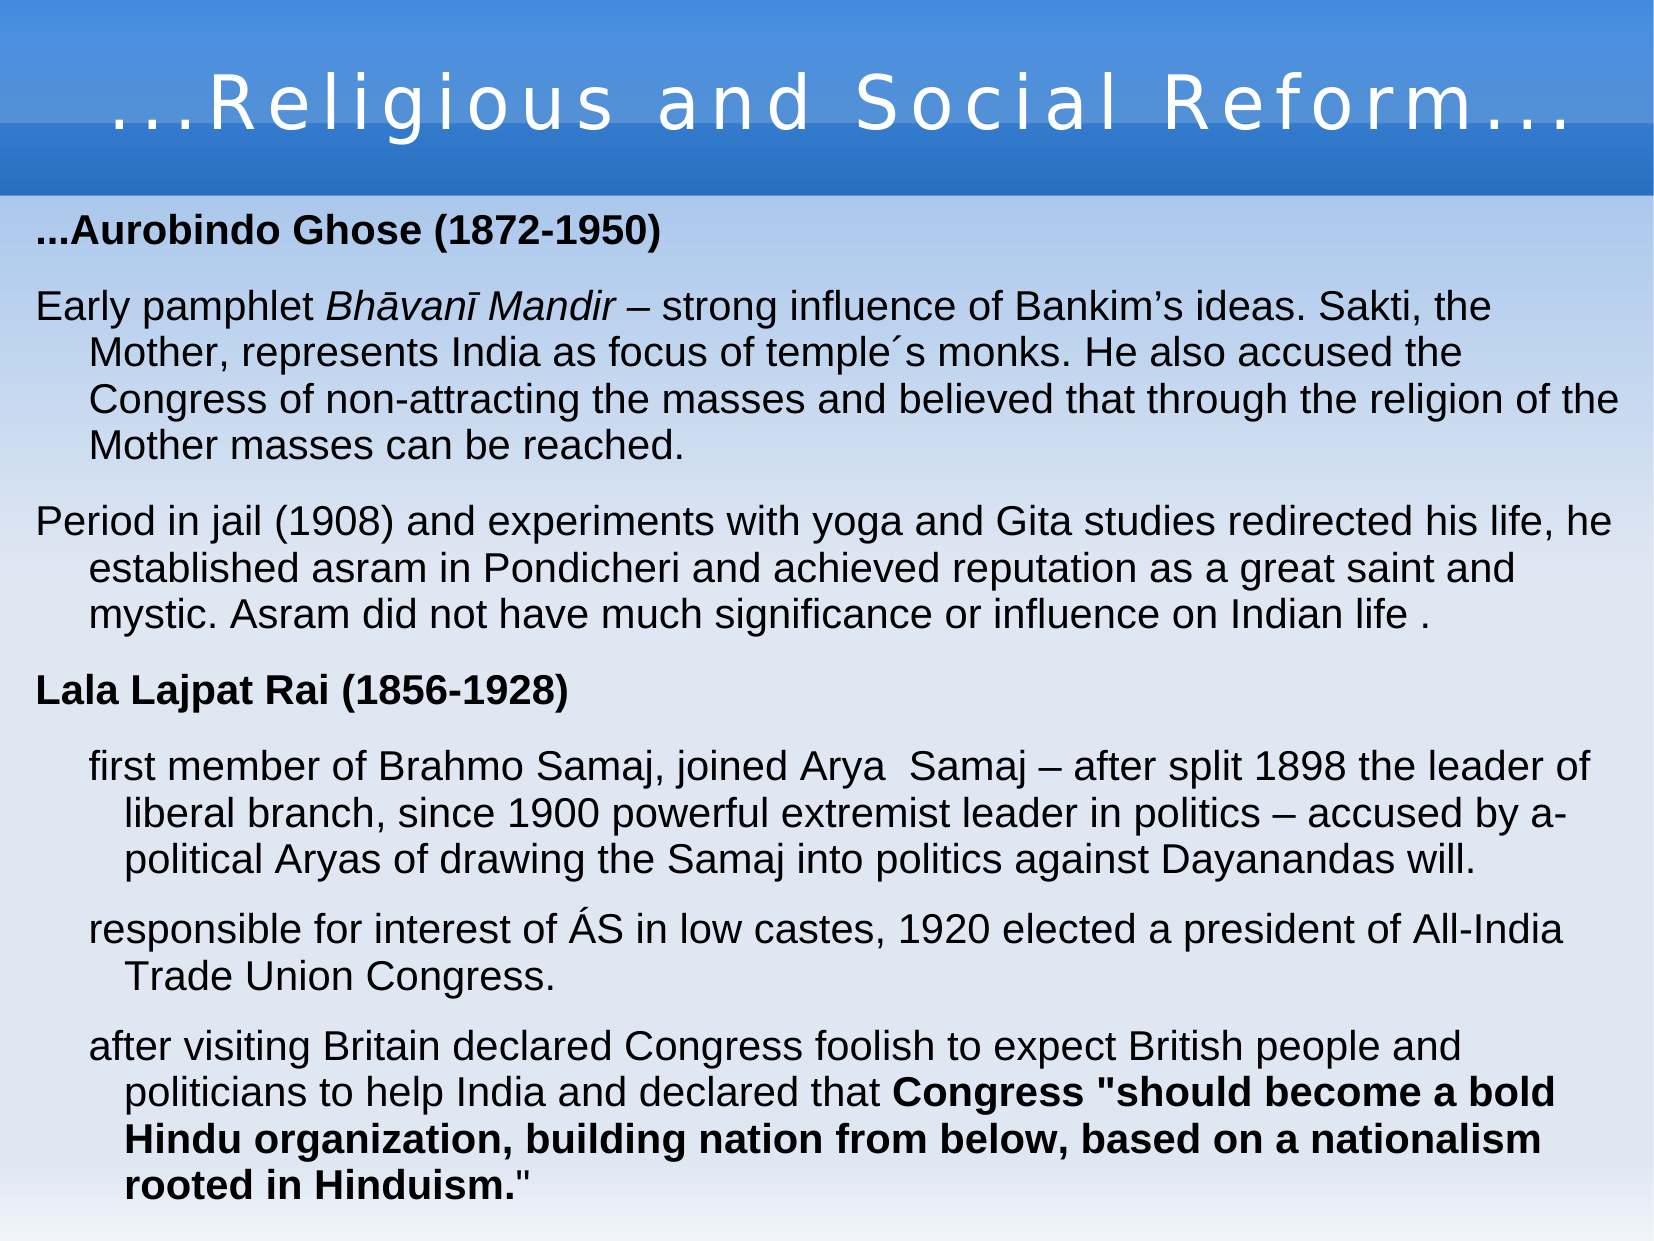

# ...Religious and Social Reform...
...Aurobindo Ghose (1872-1950)
Early pamphlet Bhāvanī Mandir – strong influence of Bankim’s ideas. Sakti, the Mother, represents India as focus of temple´s monks. He also accused the Congress of non-attracting the masses and believed that through the religion of the Mother masses can be reached.
Period in jail (1908) and experiments with yoga and Gita studies redirected his life, he established asram in Pondicheri and achieved reputation as a great saint and mystic. Asram did not have much significance or influence on Indian life .
Lala Lajpat Rai (1856-1928)
first member of Brahmo Samaj, joined Arya Samaj – after split 1898 the leader of liberal branch, since 1900 powerful extremist leader in politics – accused by a-political Aryas of drawing the Samaj into politics against Dayanandas will.
responsible for interest of ÁS in low castes, 1920 elected a president of All-India Trade Union Congress.
after visiting Britain declared Congress foolish to expect British people and politicians to help India and declared that Congress "should become a bold Hindu organization, building nation from below, based on a nationalism rooted in Hinduism."